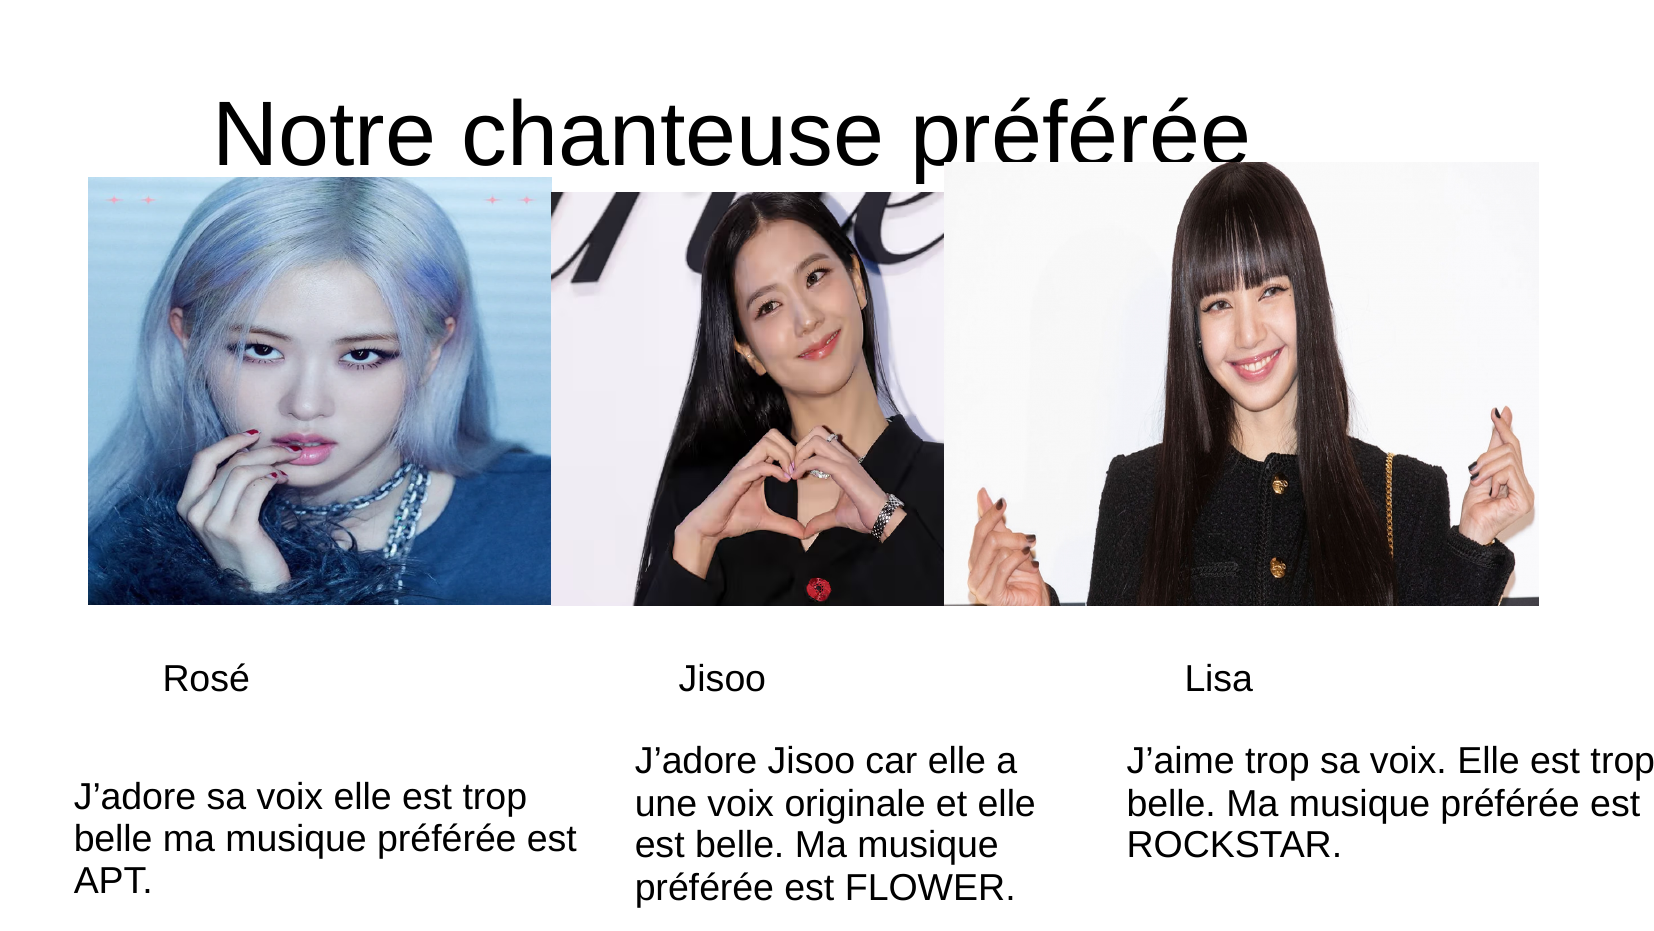

# Notre chanteuse préférée
Rosé Jisoo Lisa
J’adore Jisoo car elle a
une voix originale et elle est belle. Ma musique préférée est FLOWER.
J’aime trop sa voix. Elle est trop belle. Ma musique préférée est ROCKSTAR.
J’adore sa voix elle est trop
belle ma musique préférée est APT.